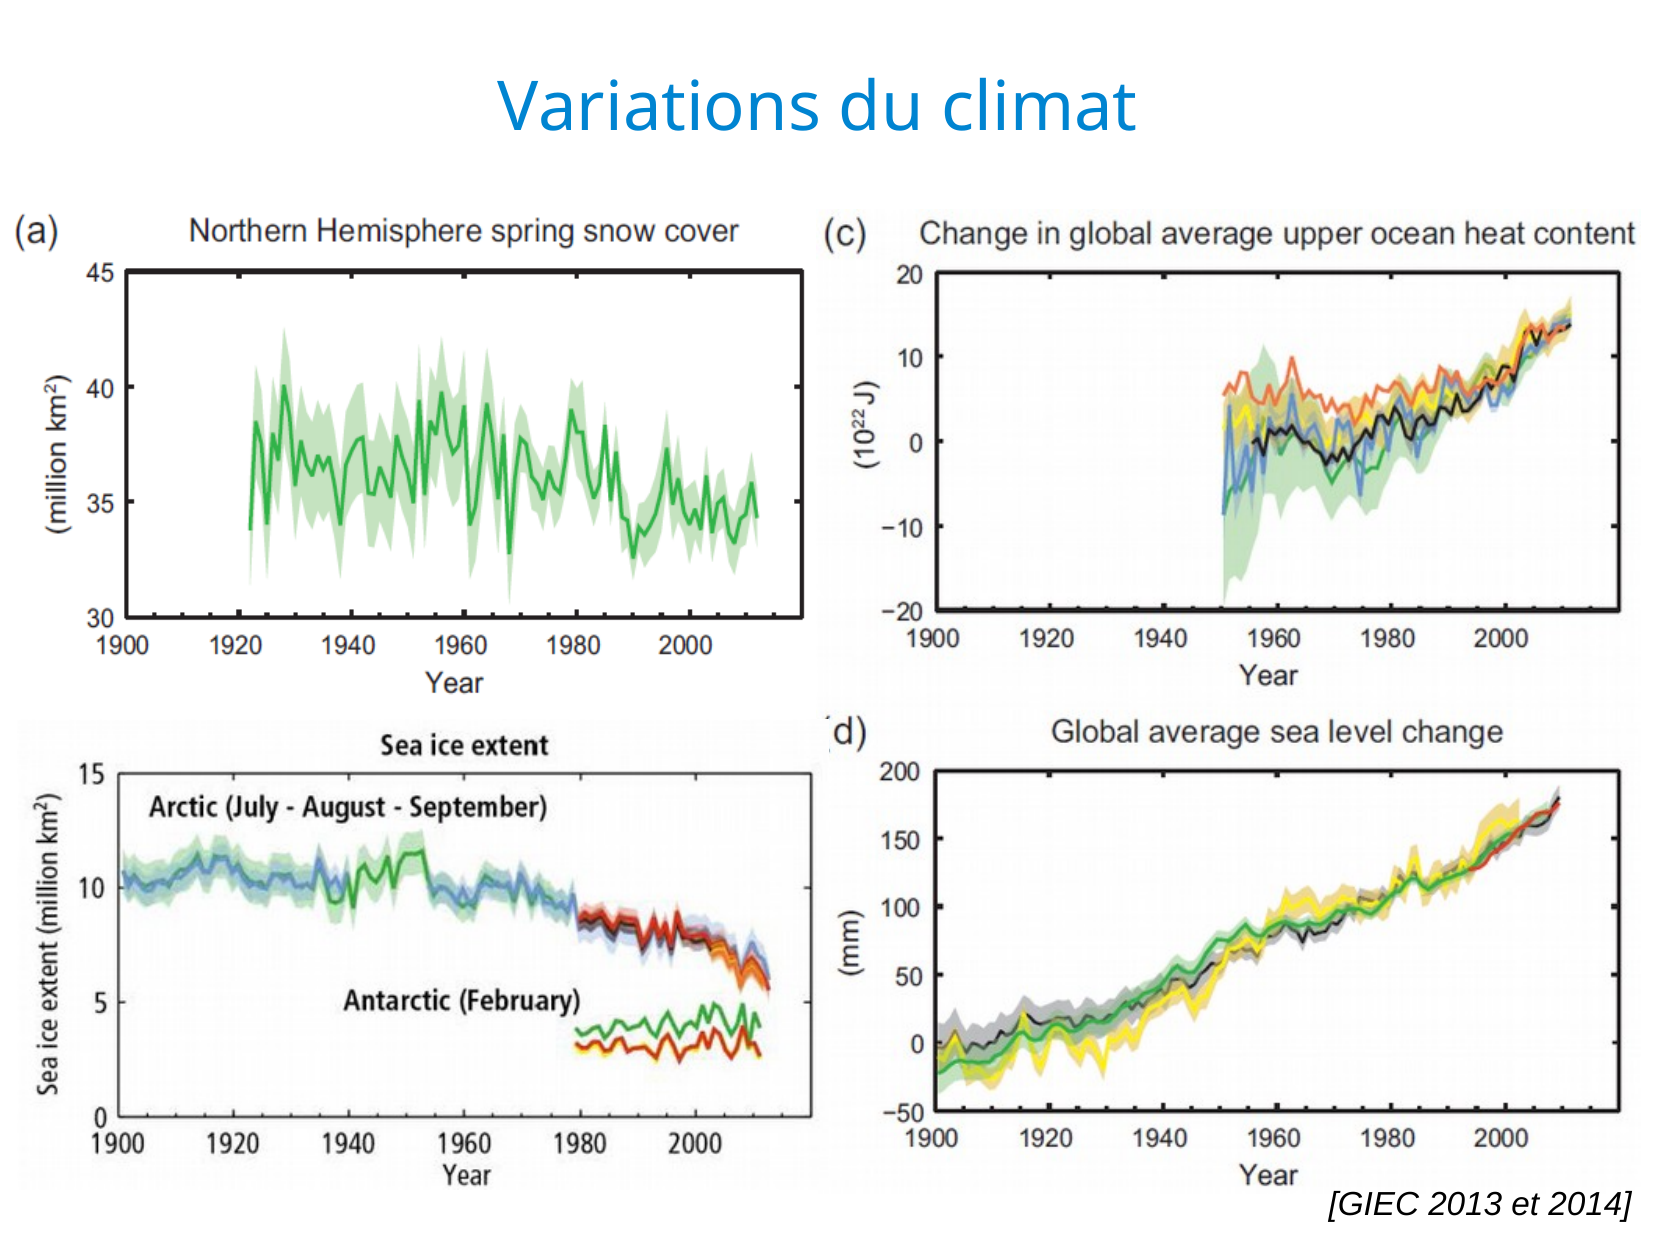

# Variations du climat
[GIEC 2013 et 2014]